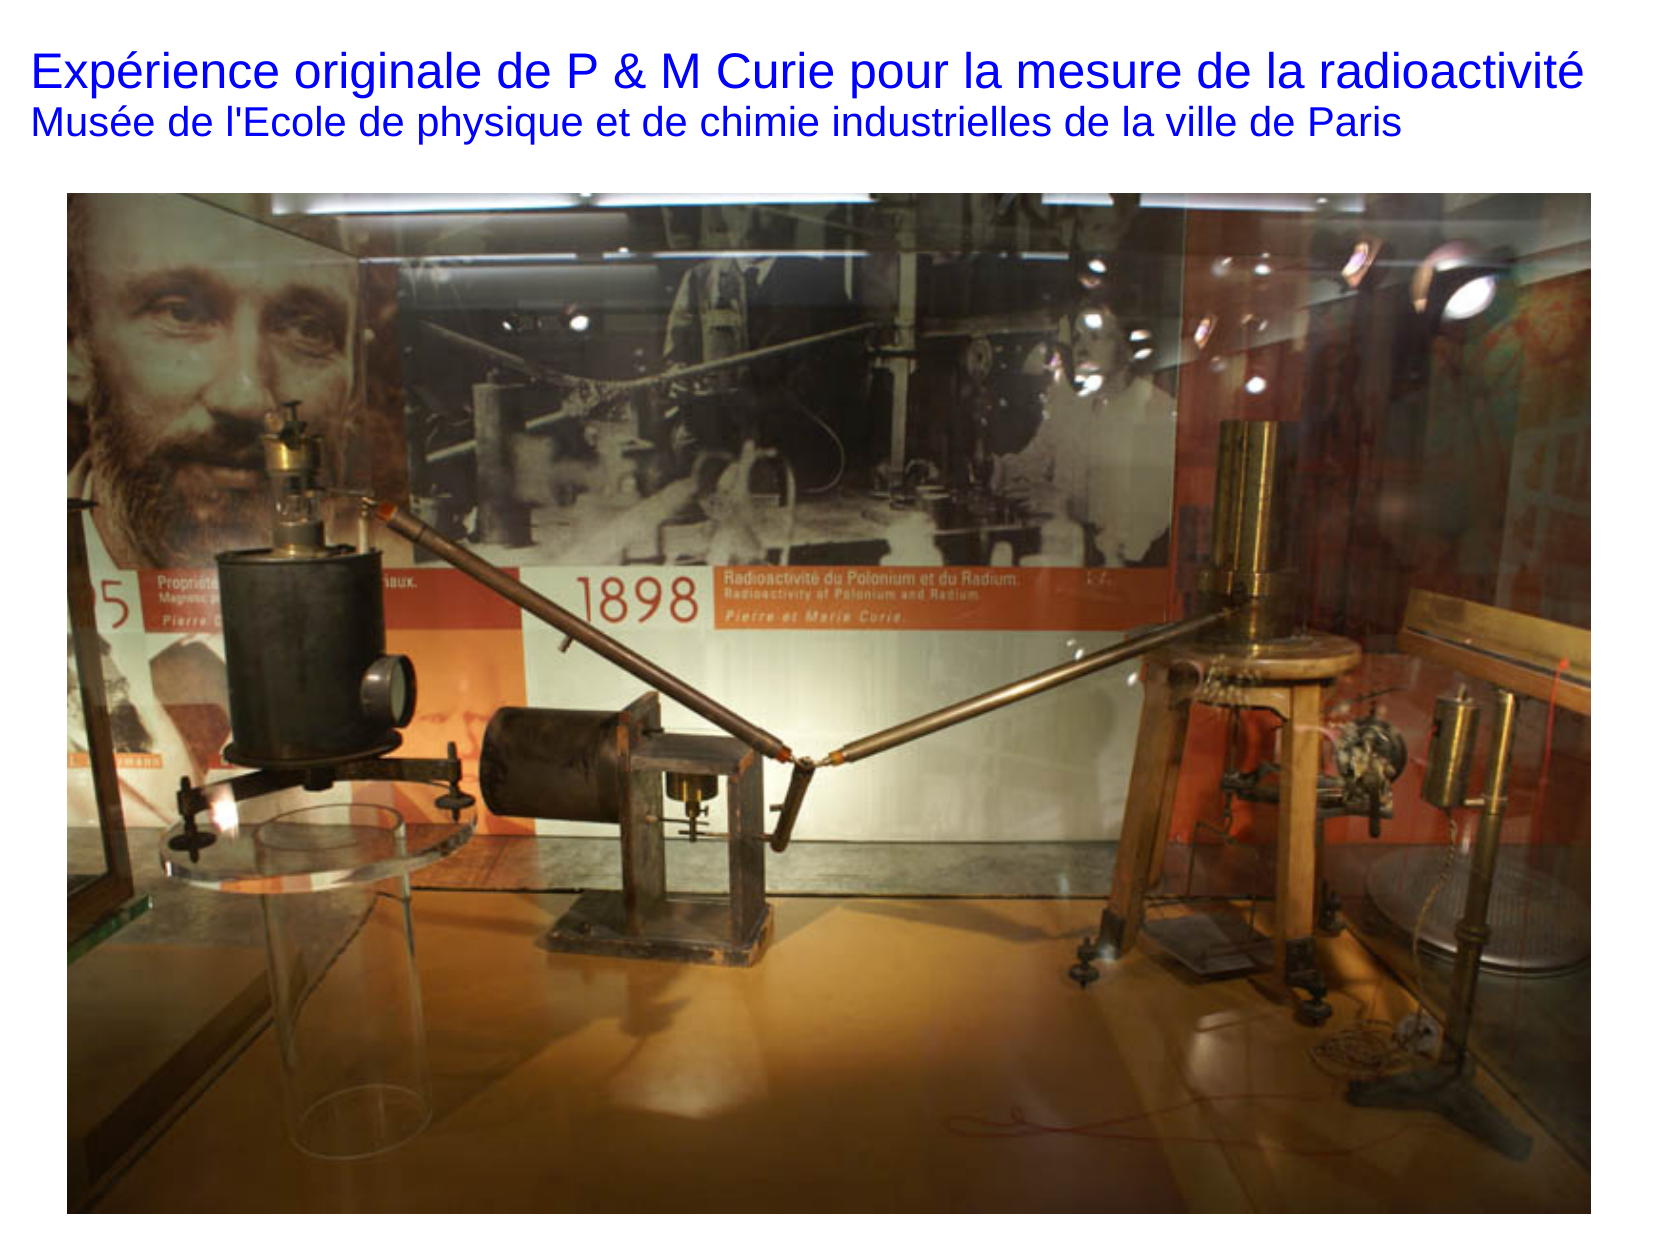

Expérience originale de P & M Curie pour la mesure de la radioactivité
Musée de l'Ecole de physique et de chimie industrielles de la ville de Paris